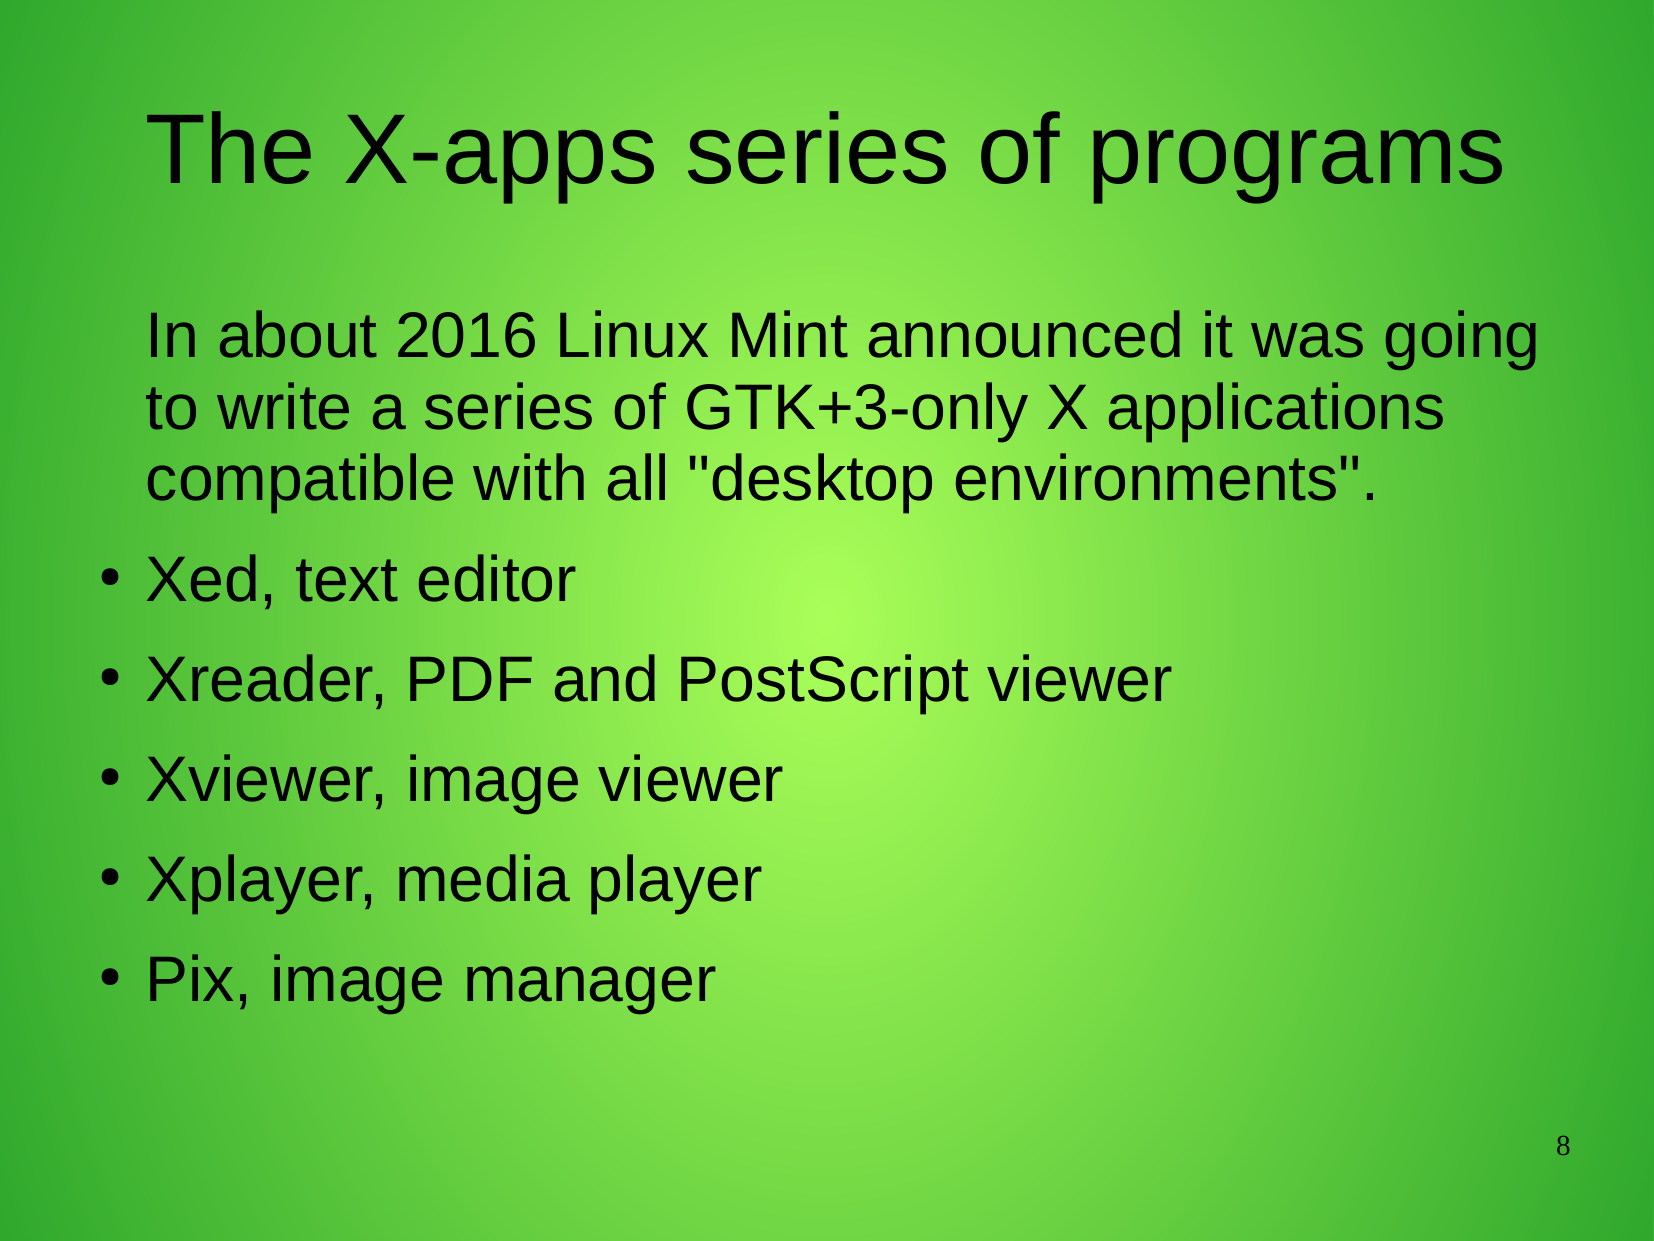

# The X-apps series of programs
In about 2016 Linux Mint announced it was going to write a series of GTK+3-only X applications compatible with all "desktop environments".
Xed, text editor
Xreader, PDF and PostScript viewer
Xviewer, image viewer
Xplayer, media player
Pix, image manager
8